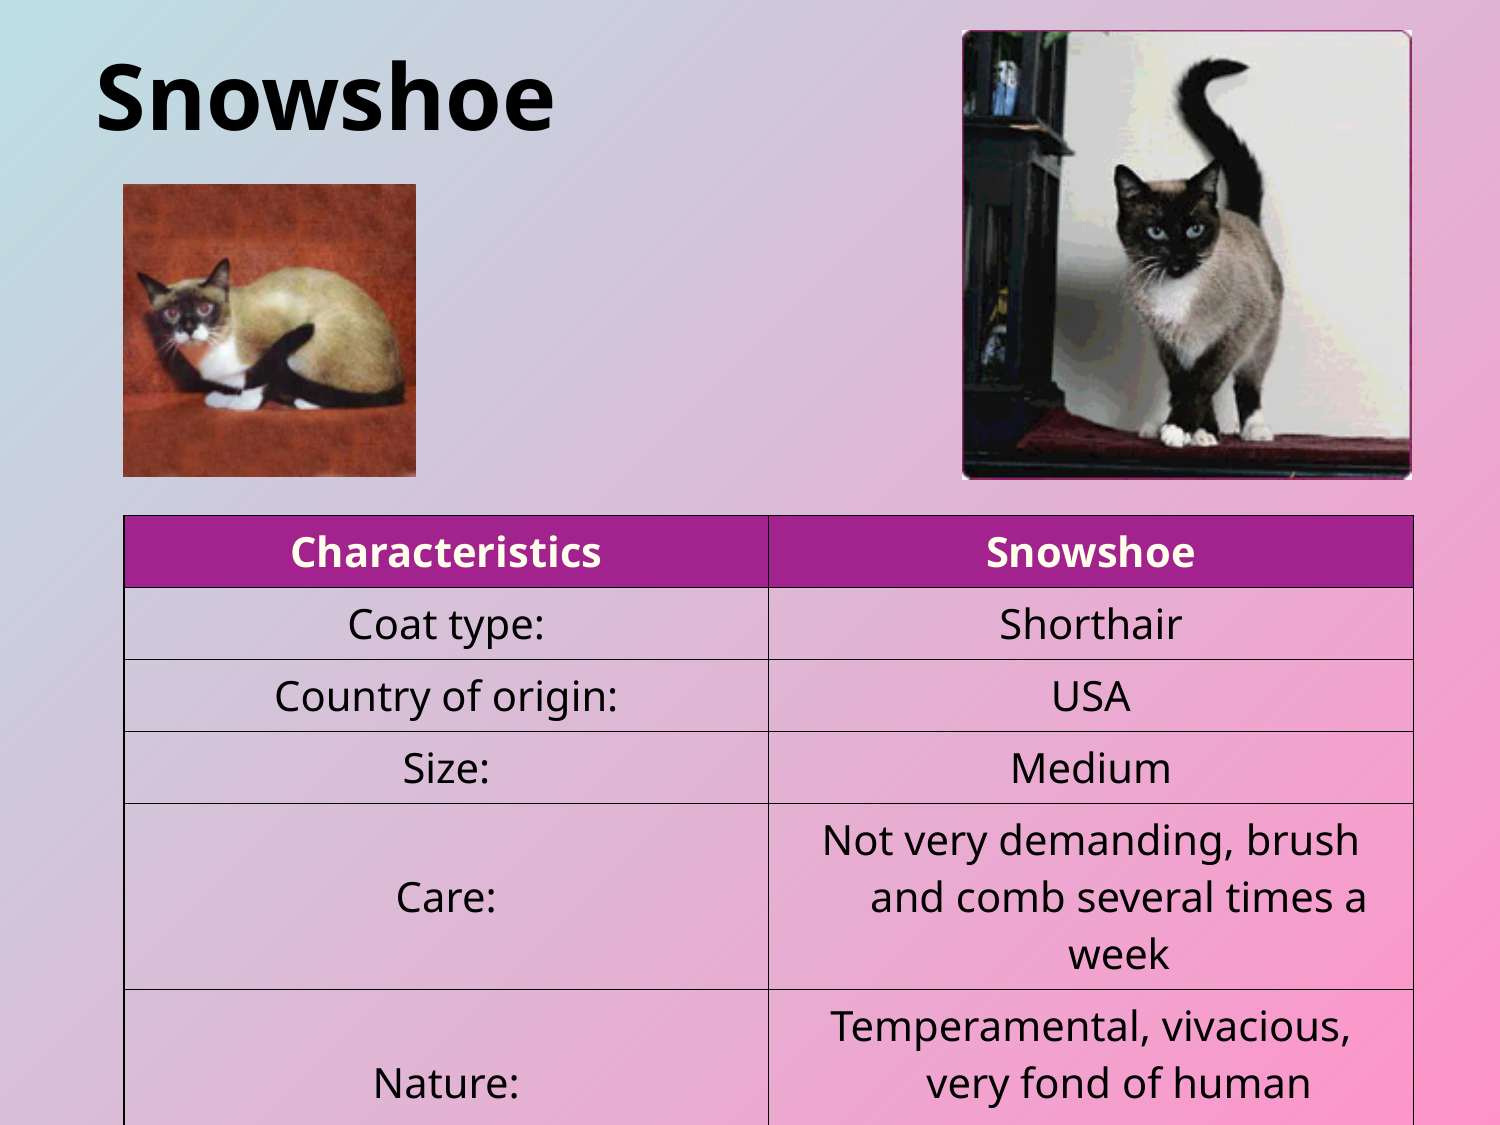

# Snowshoe
| Characteristics | Snowshoe |
| --- | --- |
| Coat type: | Shorthair |
| Country of origin: | USA |
| Size: | Medium |
| Care: | Not very demanding, brush and comb several times a week |
| Nature: | Temperamental, vivacious, very fond of human company |